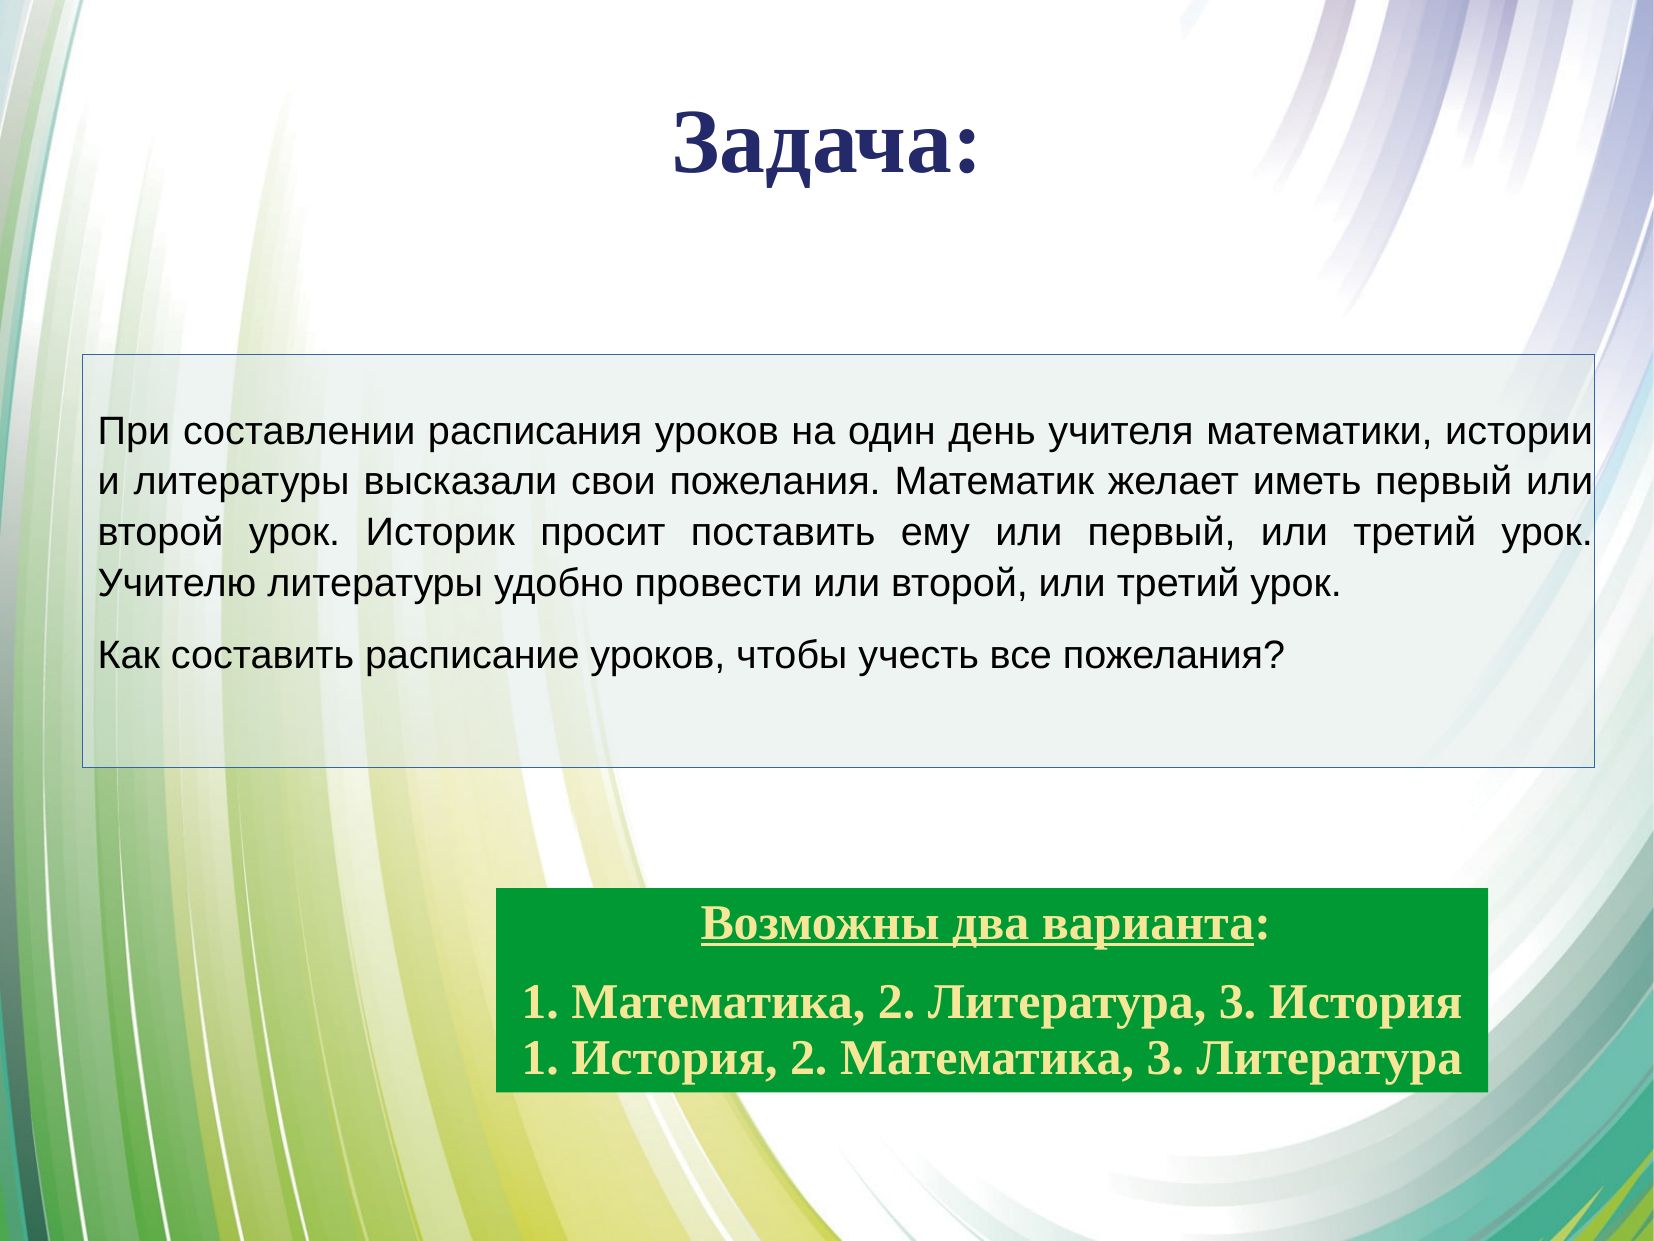

# Задача:
При составлении расписания уроков на один день учителя математики, истории и литературы высказали свои пожелания. Математик желает иметь первый или второй урок. Историк просит поставить ему или первый, или третий урок. Учителю литературы удобно провести или второй, или третий урок.
Как составить расписание уроков, чтобы учесть все пожелания?
Возможны два варианта:
1. Математика, 2. Литература, 3. История
1. История, 2. Математика, 3. Литература